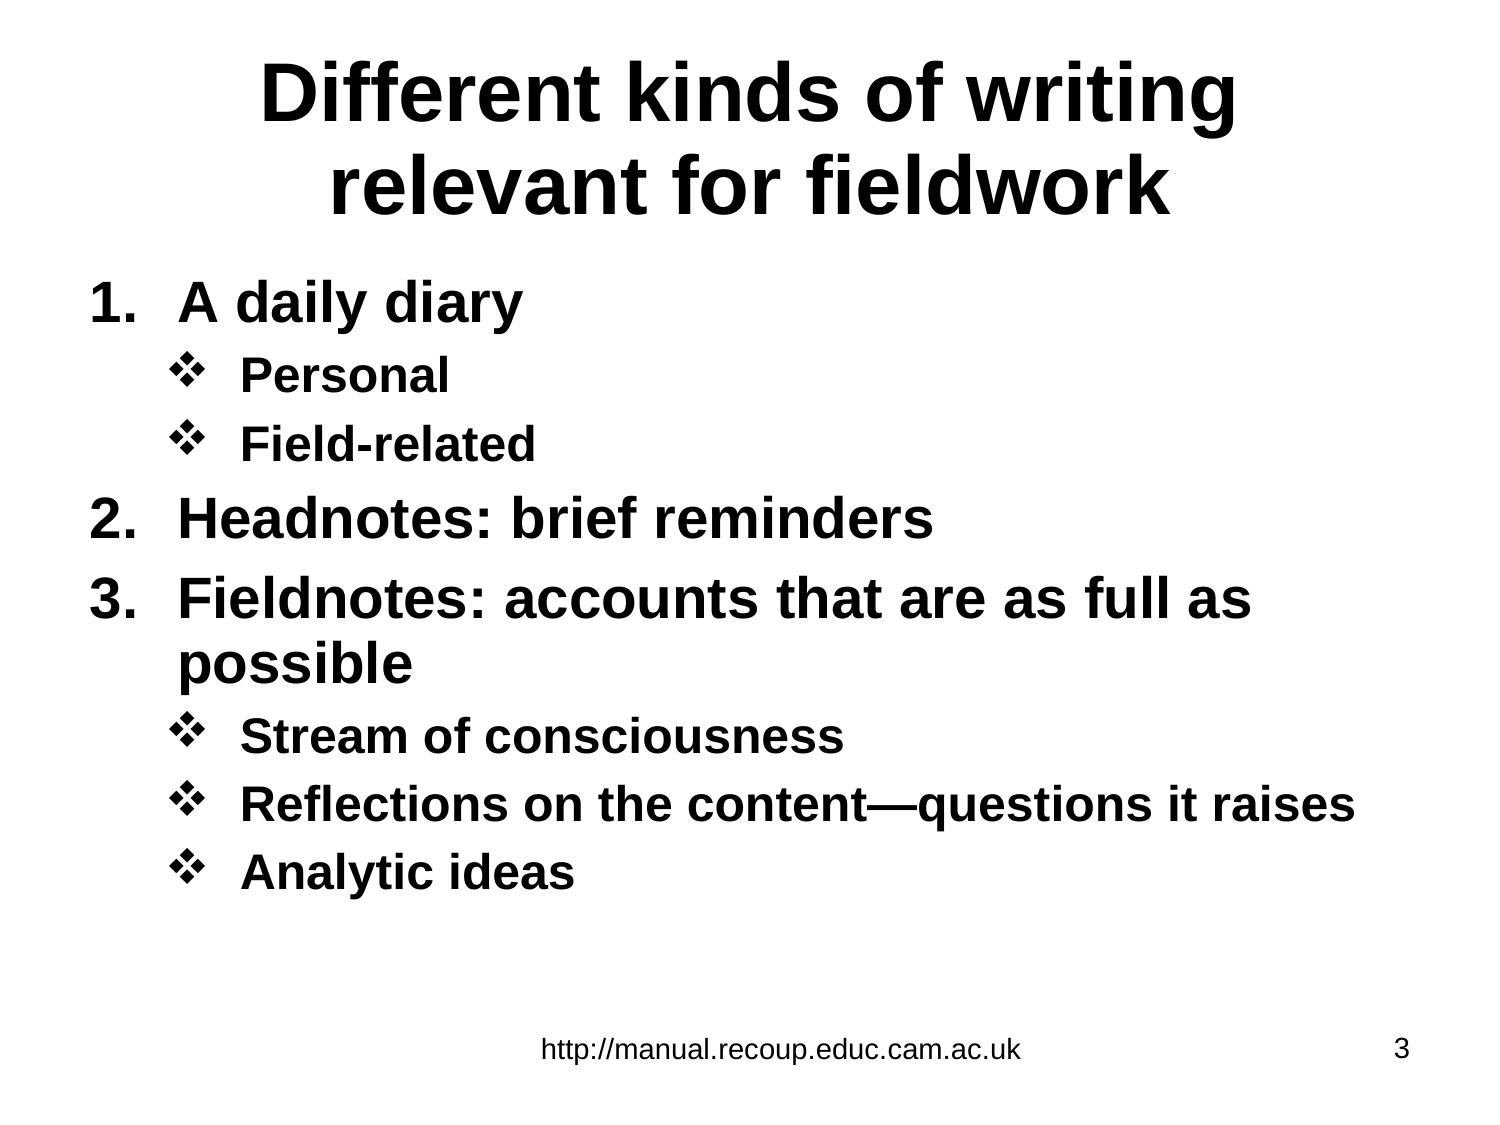

# Different kinds of writing relevant for fieldwork
1. 	A daily diary
Personal
Field-related
2.	Headnotes: brief reminders
3.	Fieldnotes: accounts that are as full as possible
Stream of consciousness
Reflections on the content—questions it raises
Analytic ideas
3
http://manual.recoup.educ.cam.ac.uk